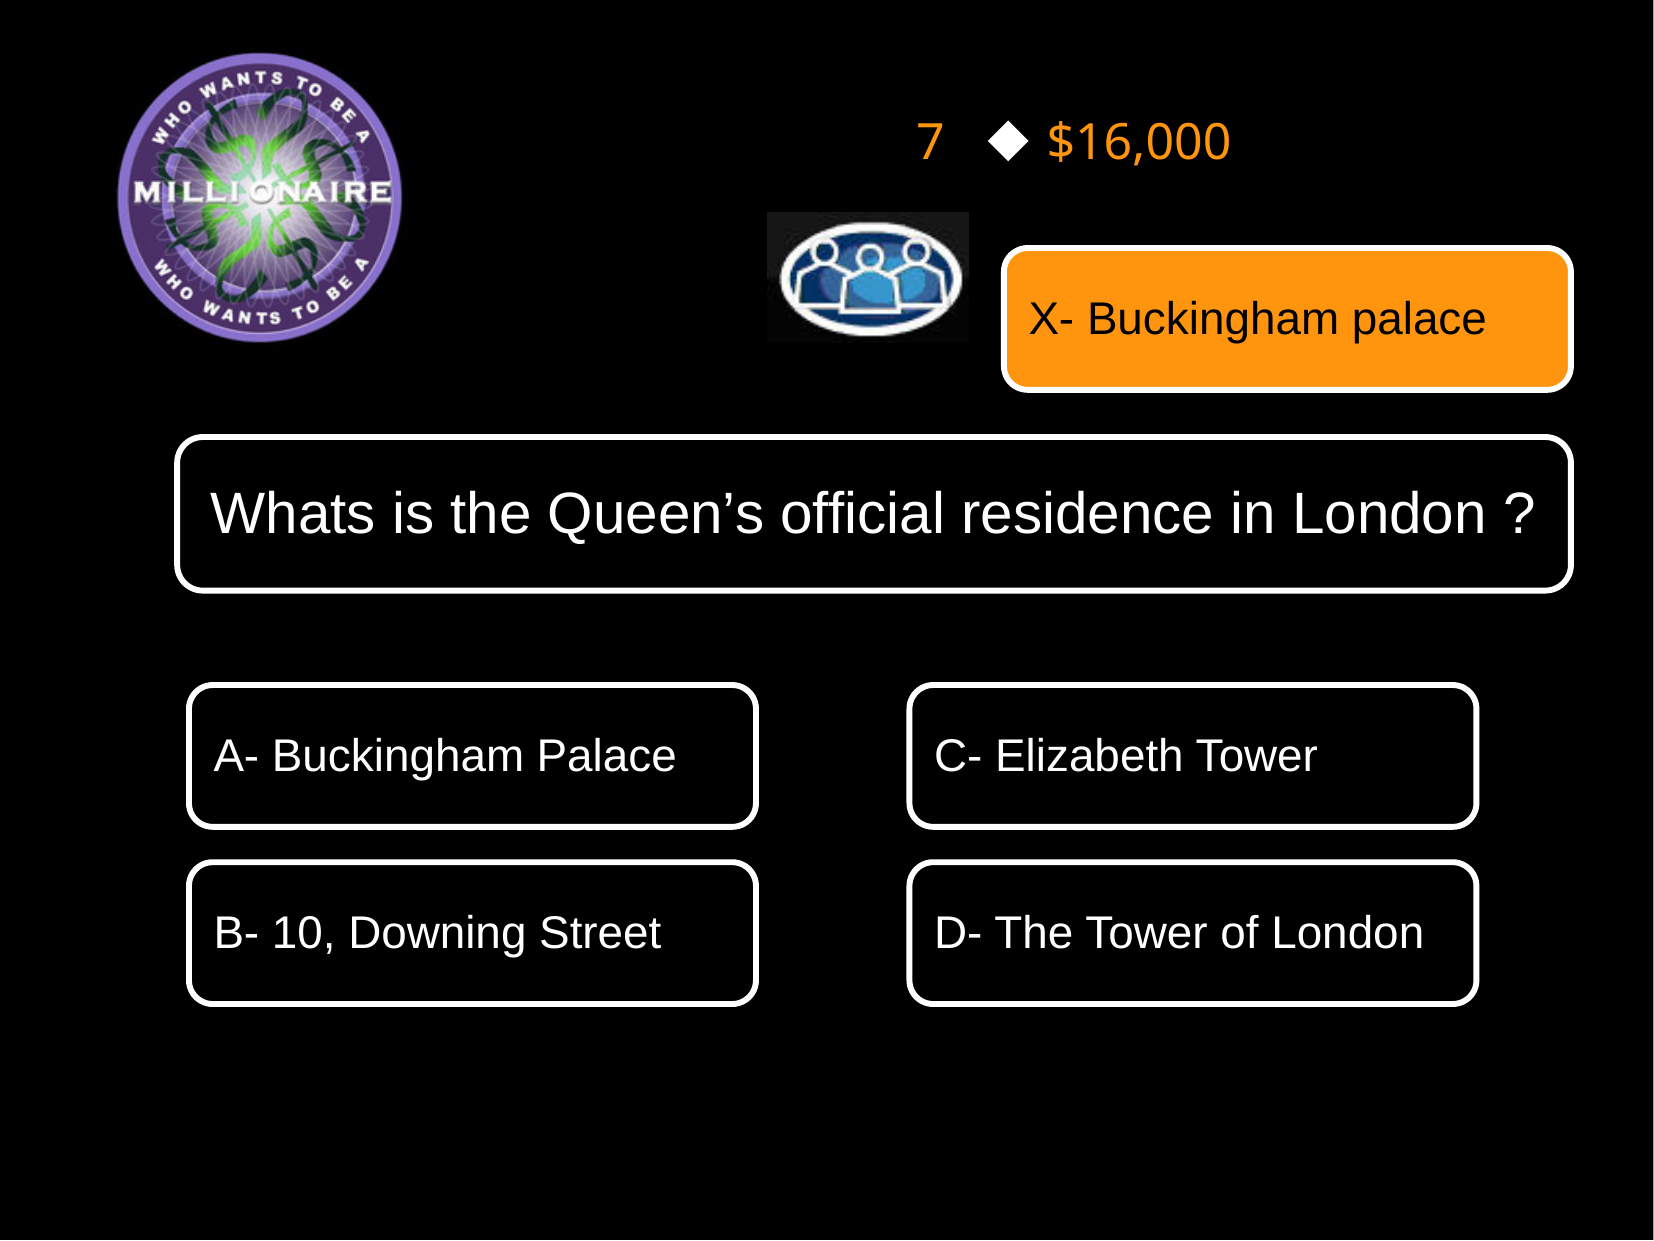

7  $16,000
X- Buckingham palace
Whats is the Queen’s official residence in London ?
A- Buckingham Palace
C- Elizabeth Tower
B- 10, Downing Street
D- The Tower of London